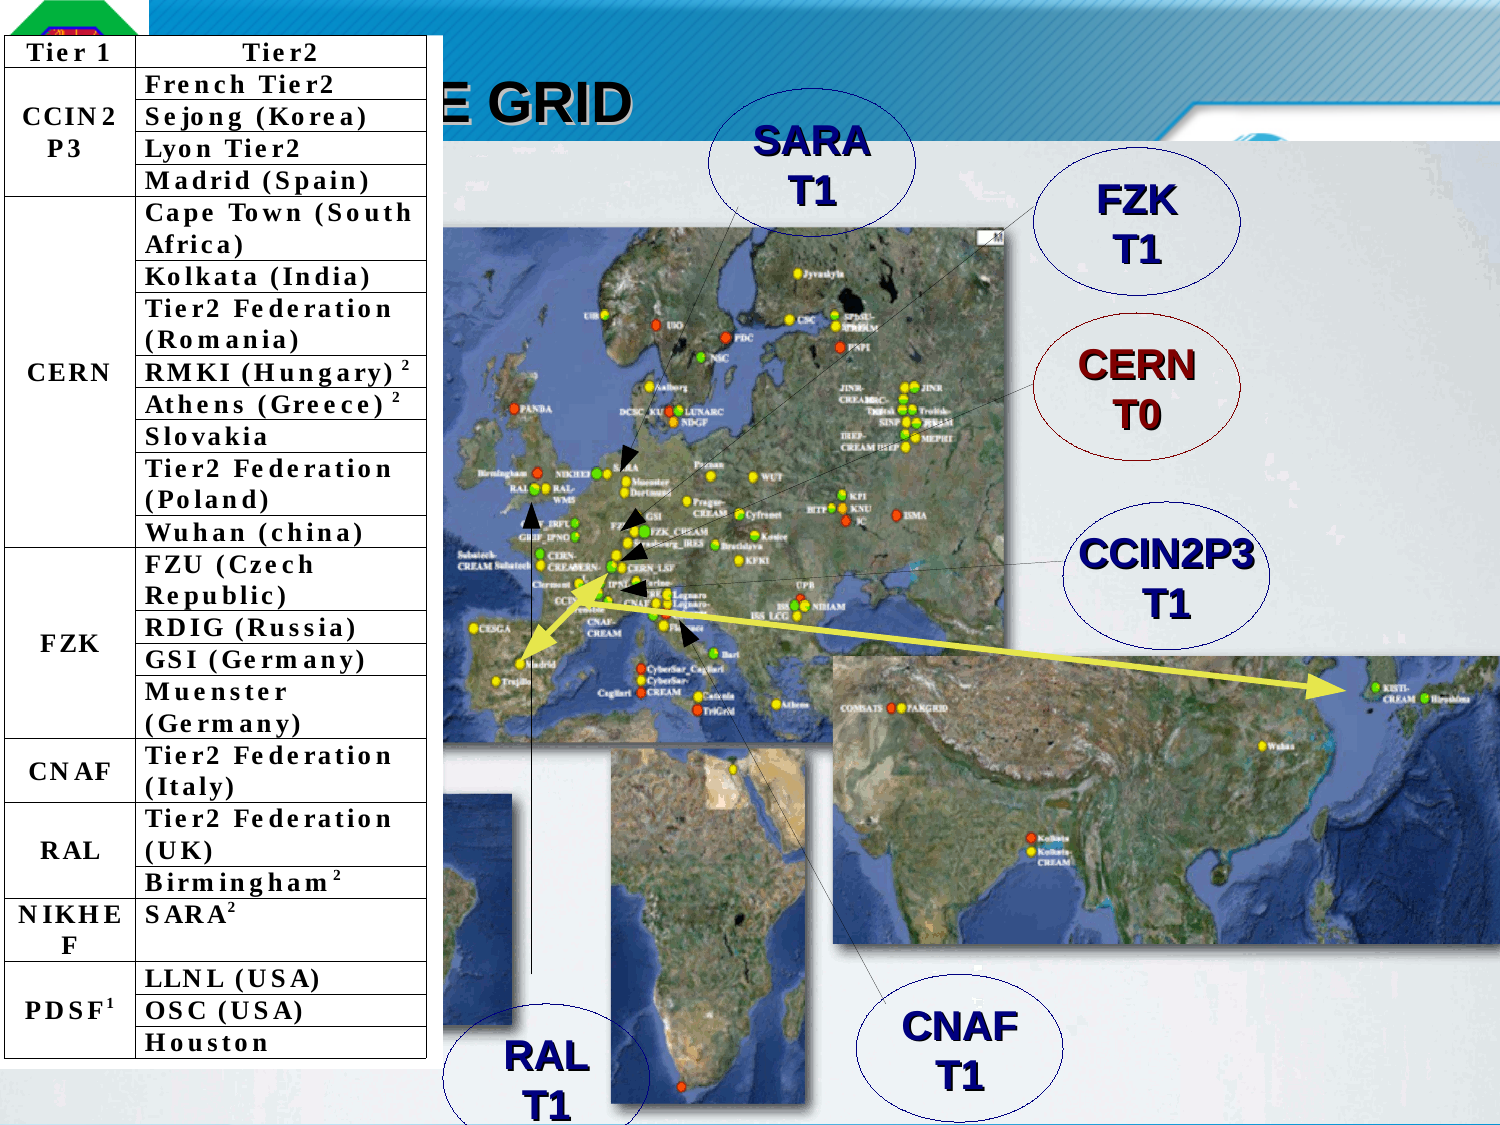

# The ALICE GRID
SARA
T1
FZK
T1
CERN
T0
RAL
T1
CCIN2P3
T1
CNAF
T1
9
R. Vernet